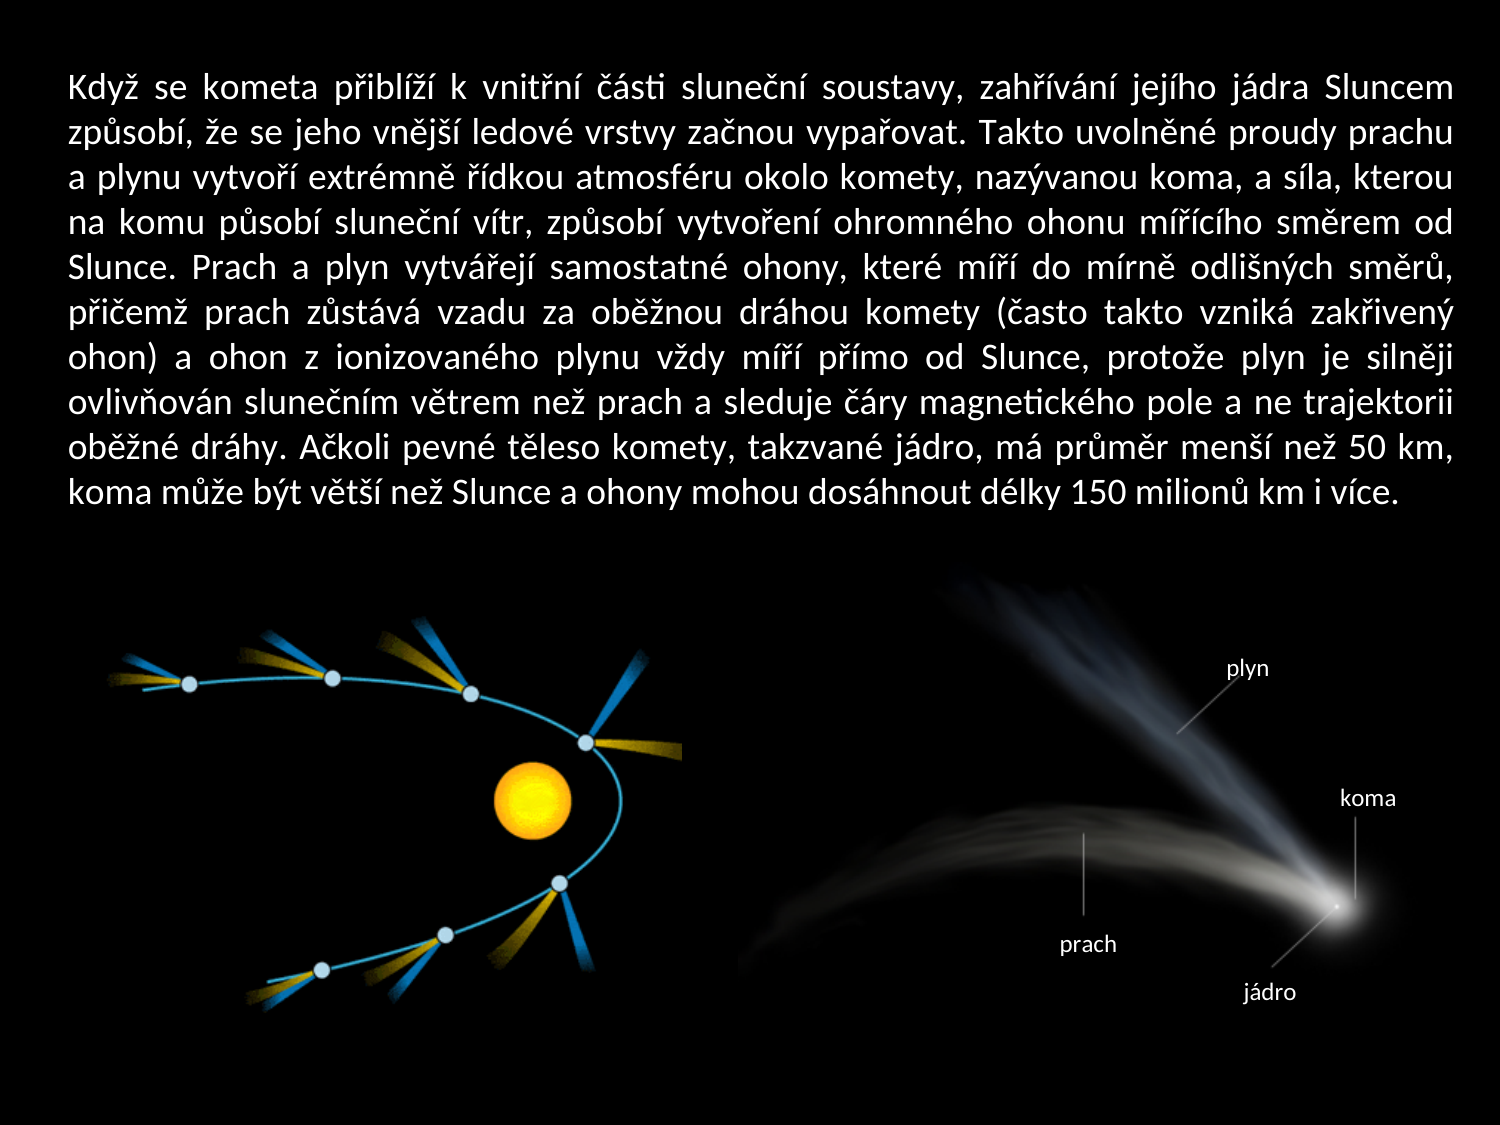

Když se kometa přiblíží k vnitřní části sluneční soustavy, zahřívání jejího jádra Sluncem způsobí, že se jeho vnější ledové vrstvy začnou vypařovat. Takto uvolněné proudy prachu
a plynu vytvoří extrémně řídkou atmosféru okolo komety, nazývanou koma, a síla, kterou na komu působí sluneční vítr, způsobí vytvoření ohromného ohonu mířícího směrem od Slunce. Prach a plyn vytvářejí samostatné ohony, které míří do mírně odlišných směrů, přičemž prach zůstává vzadu za oběžnou dráhou komety (často takto vzniká zakřivený ohon) a ohon z ionizovaného plynu vždy míří přímo od Slunce, protože plyn je silněji ovlivňován slunečním větrem než prach a sleduje čáry magnetického pole a ne trajektorii oběžné dráhy. Ačkoli pevné těleso komety, takzvané jádro, má průměr menší než 50 km, koma může být větší než Slunce a ohony mohou dosáhnout délky 150 milionů km i více.
plyn
koma
prach
jádro